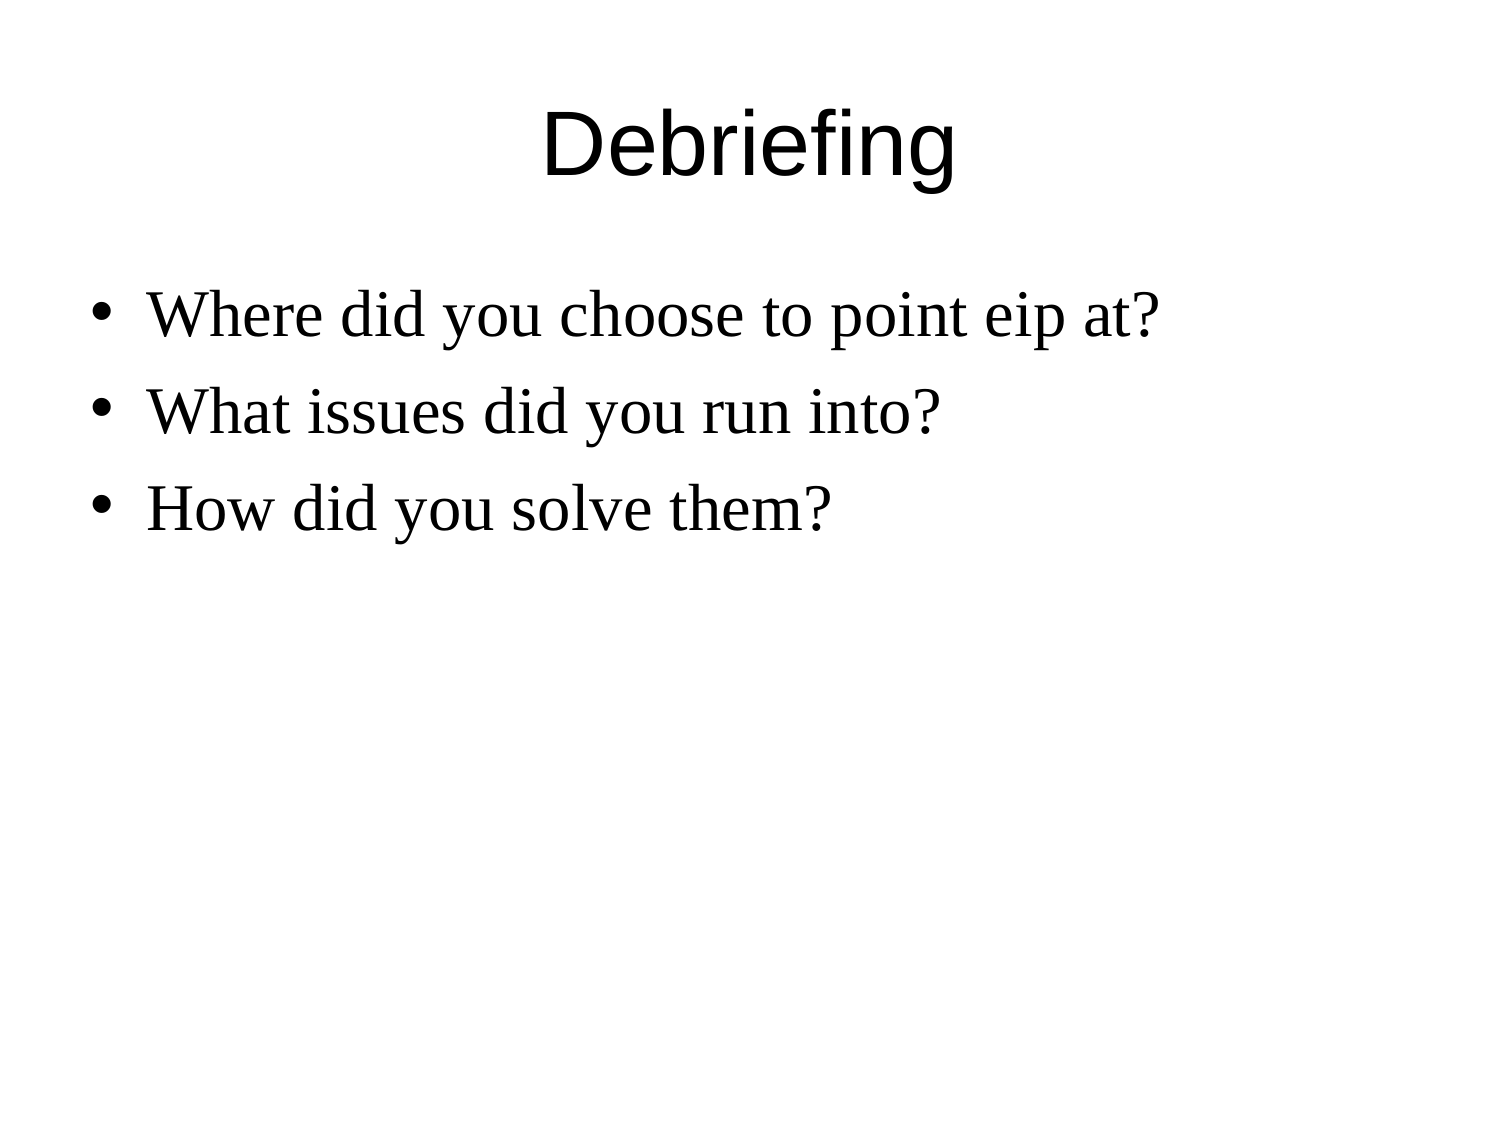

# Debriefing
Where did you choose to point eip at?
What issues did you run into?
How did you solve them?